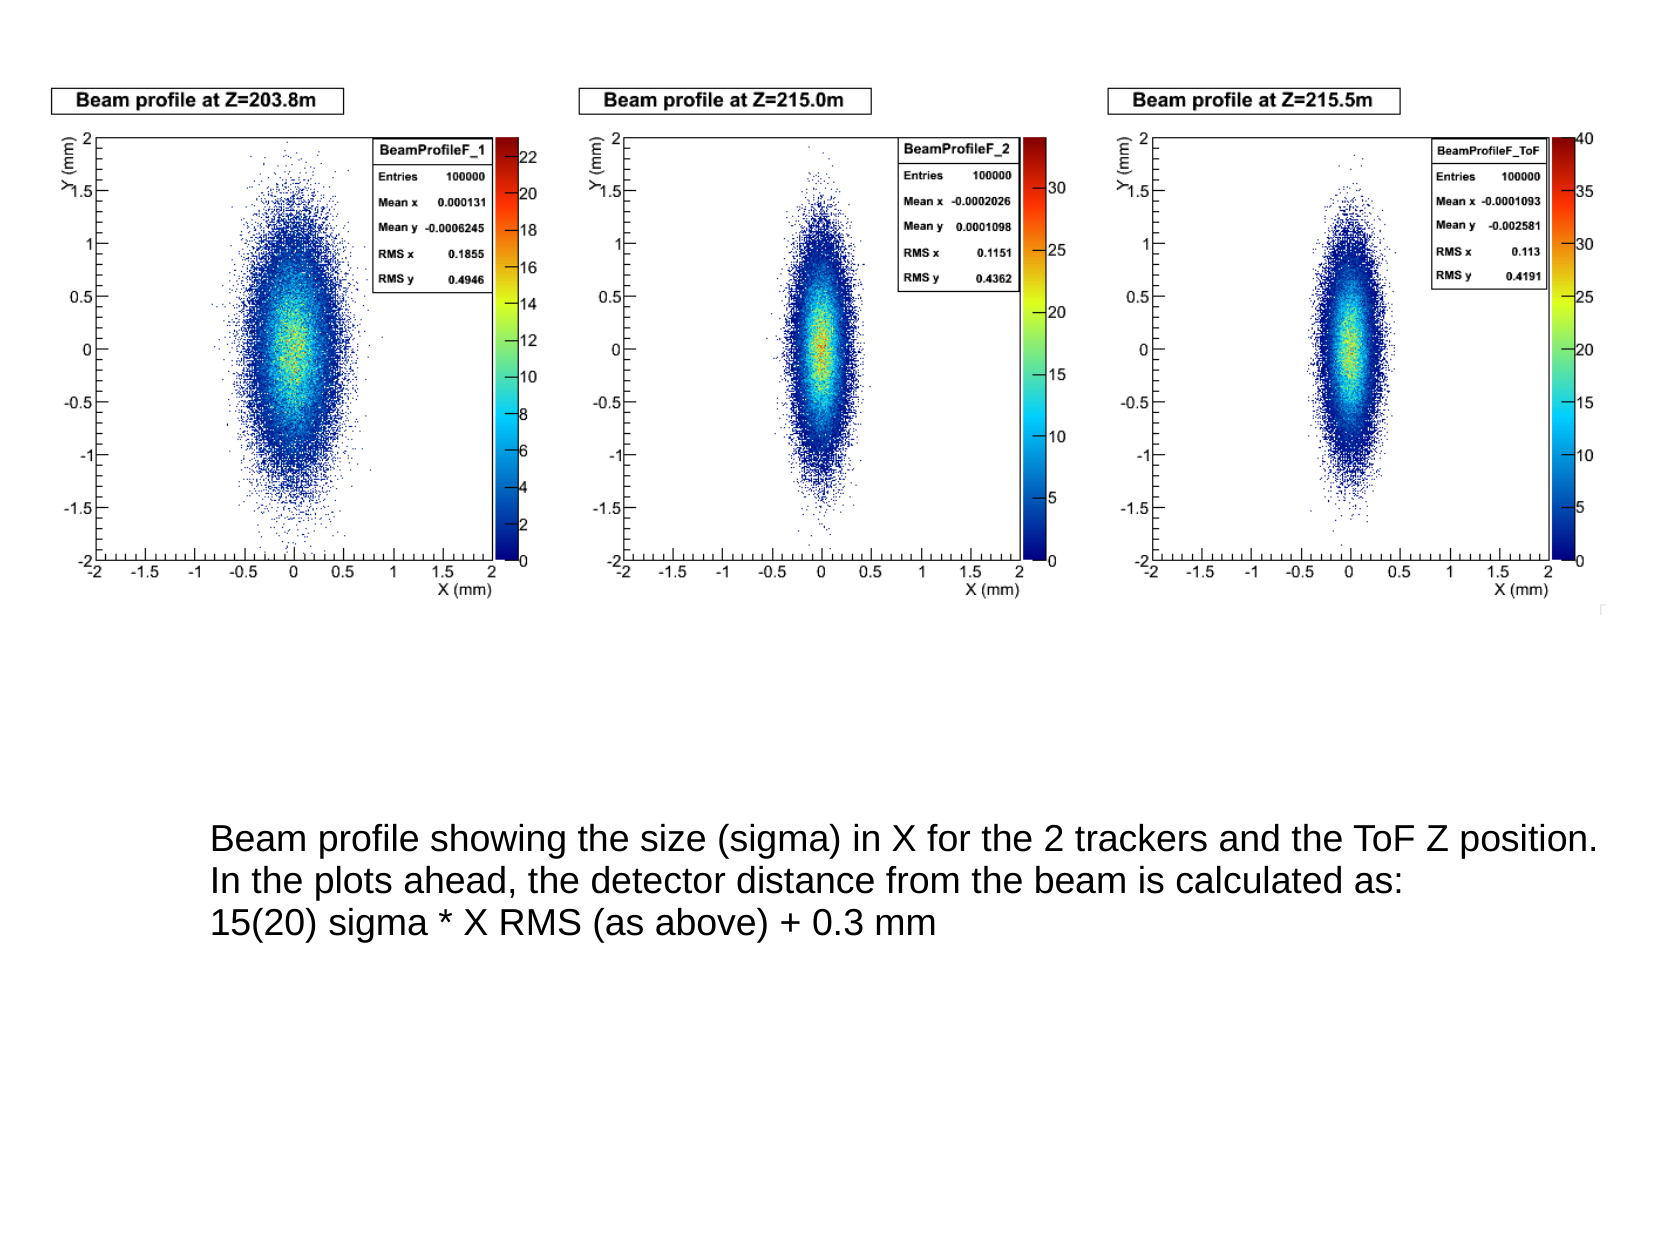

Beam profile showing the size (sigma) in X for the 2 trackers and the ToF Z position.
In the plots ahead, the detector distance from the beam is calculated as:
15(20) sigma * X RMS (as above) + 0.3 mm